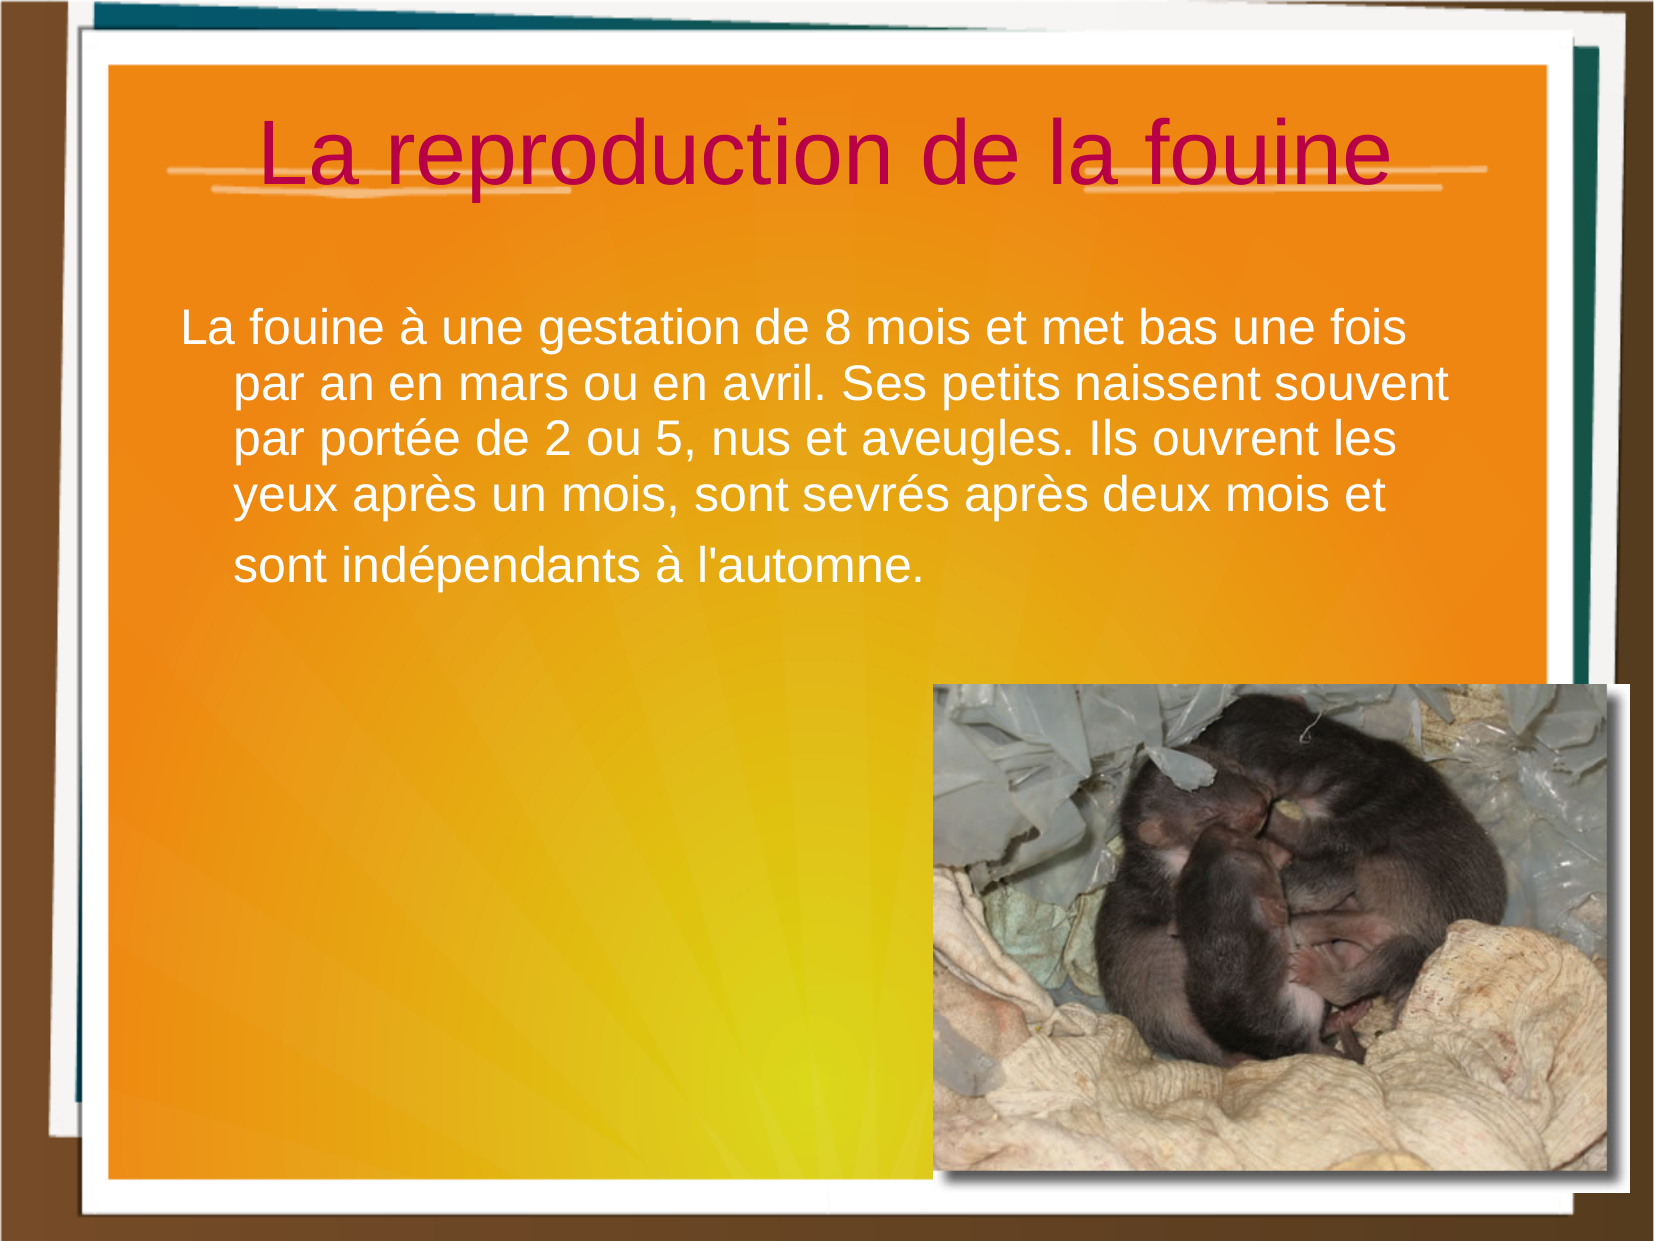

# La reproduction de la fouine
La fouine à une gestation de 8 mois et met bas une fois par an en mars ou en avril. Ses petits naissent souvent par portée de 2 ou 5, nus et aveugles. Ils ouvrent les yeux après un mois, sont sevrés après deux mois et sont indépendants à l'automne.